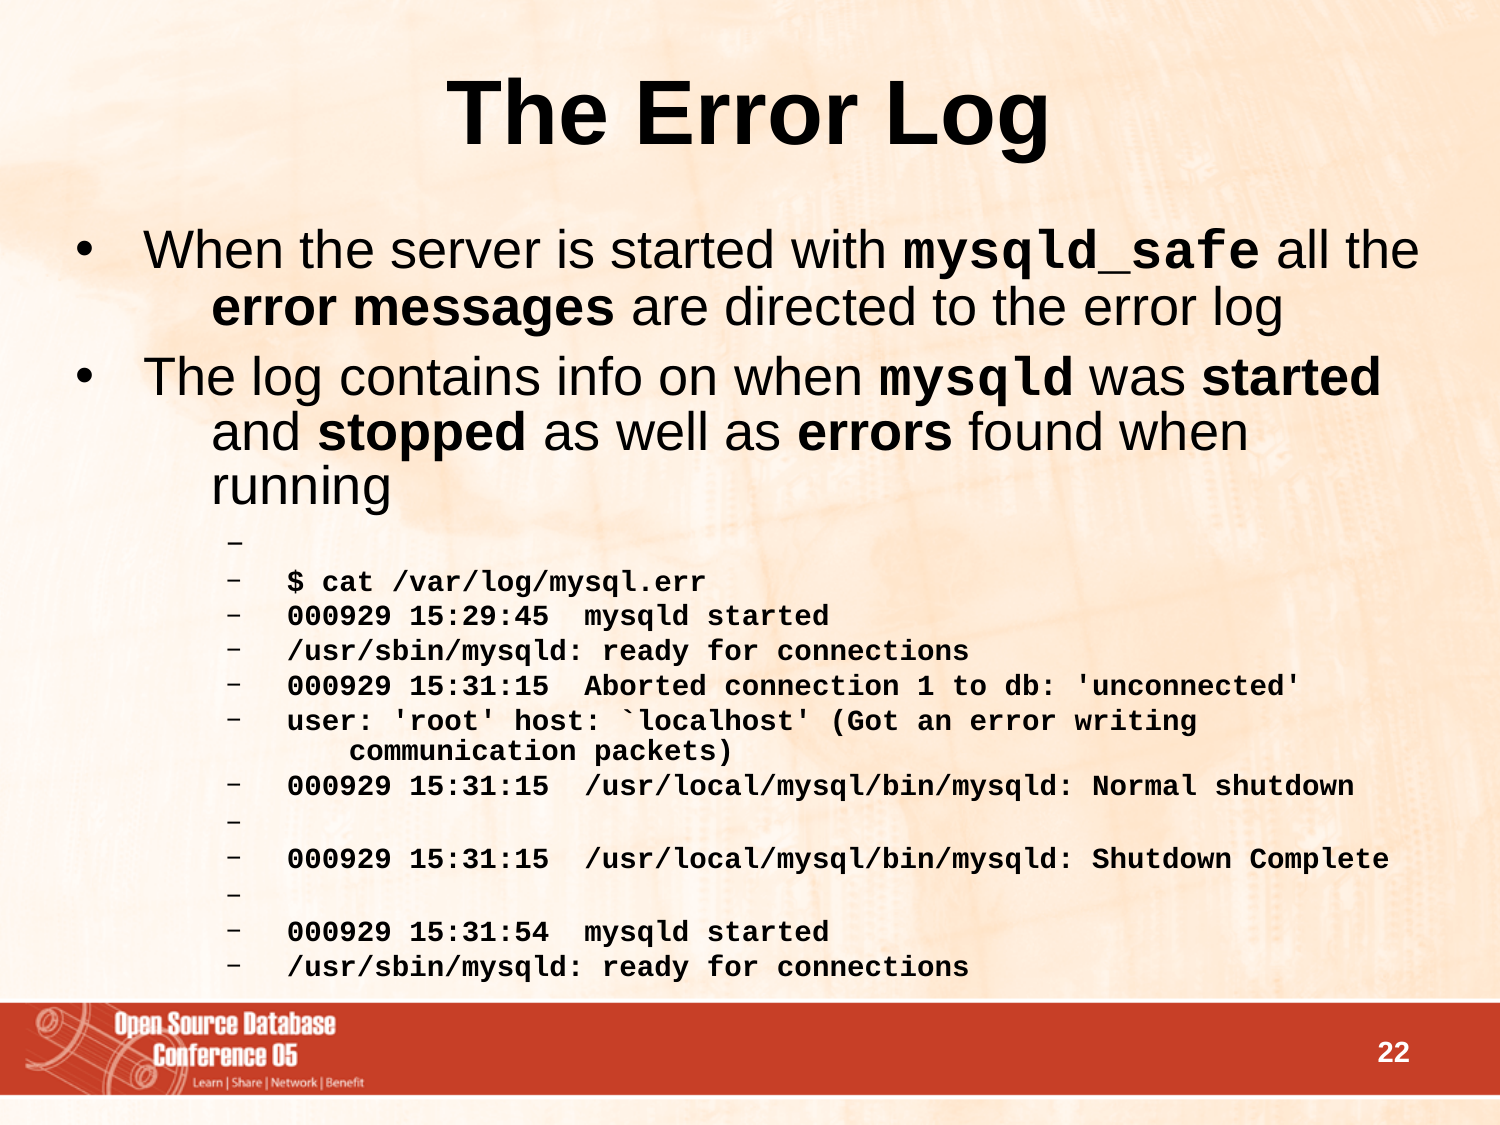

# The Error Log
When the server is started with mysqld_safe all the error messages are directed to the error log
The log contains info on when mysqld was started and stopped as well as errors found when running
$ cat /var/log/mysql.err
000929 15:29:45 mysqld started
/usr/sbin/mysqld: ready for connections
000929 15:31:15 Aborted connection 1 to db: 'unconnected'
user: 'root' host: `localhost' (Got an error writing communication packets)
000929 15:31:15 /usr/local/mysql/bin/mysqld: Normal shutdown
000929 15:31:15 /usr/local/mysql/bin/mysqld: Shutdown Complete
000929 15:31:54 mysqld started
/usr/sbin/mysqld: ready for connections
22